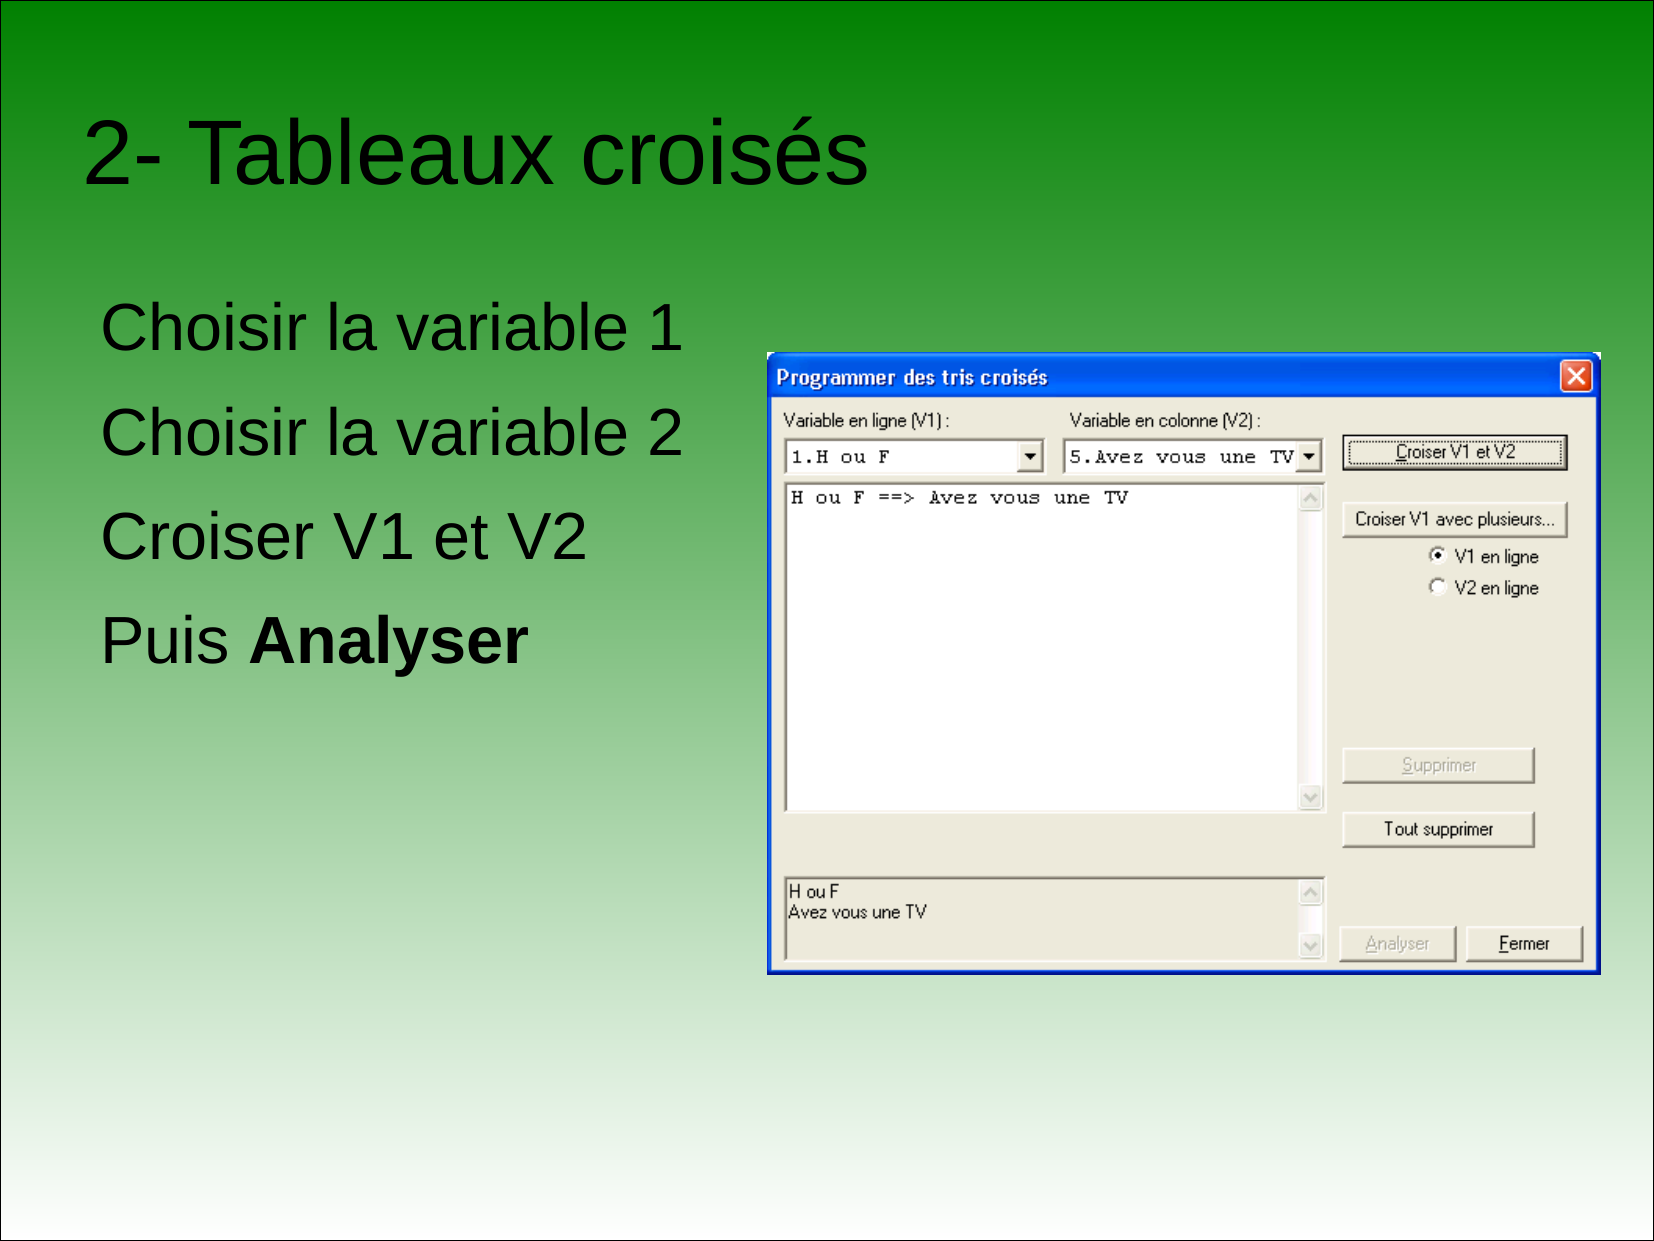

# 2- Tableaux croisés
Choisir la variable 1
Choisir la variable 2
Croiser V1 et V2
Puis Analyser